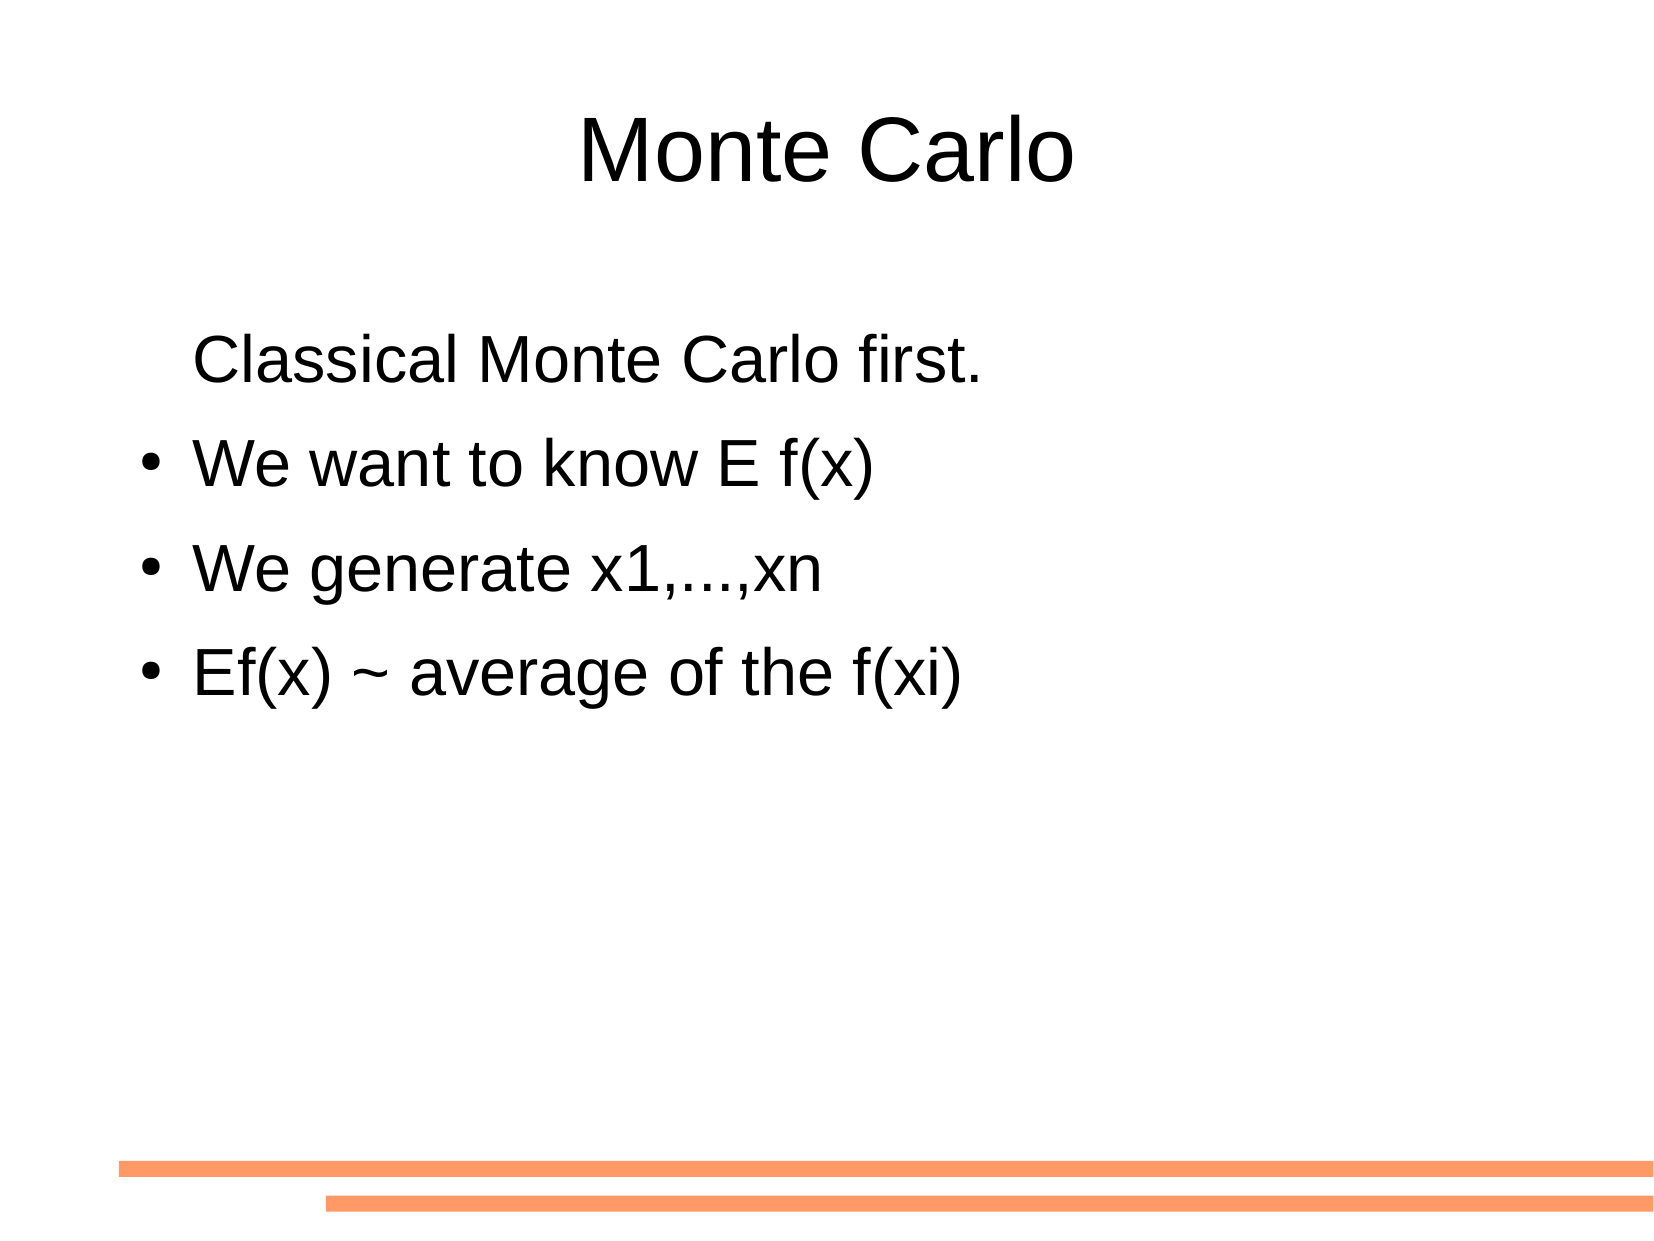

# Monte Carlo
Classical Monte Carlo first.
We want to know E f(x)
We generate x1,...,xn
Ef(x) ~ average of the f(xi)